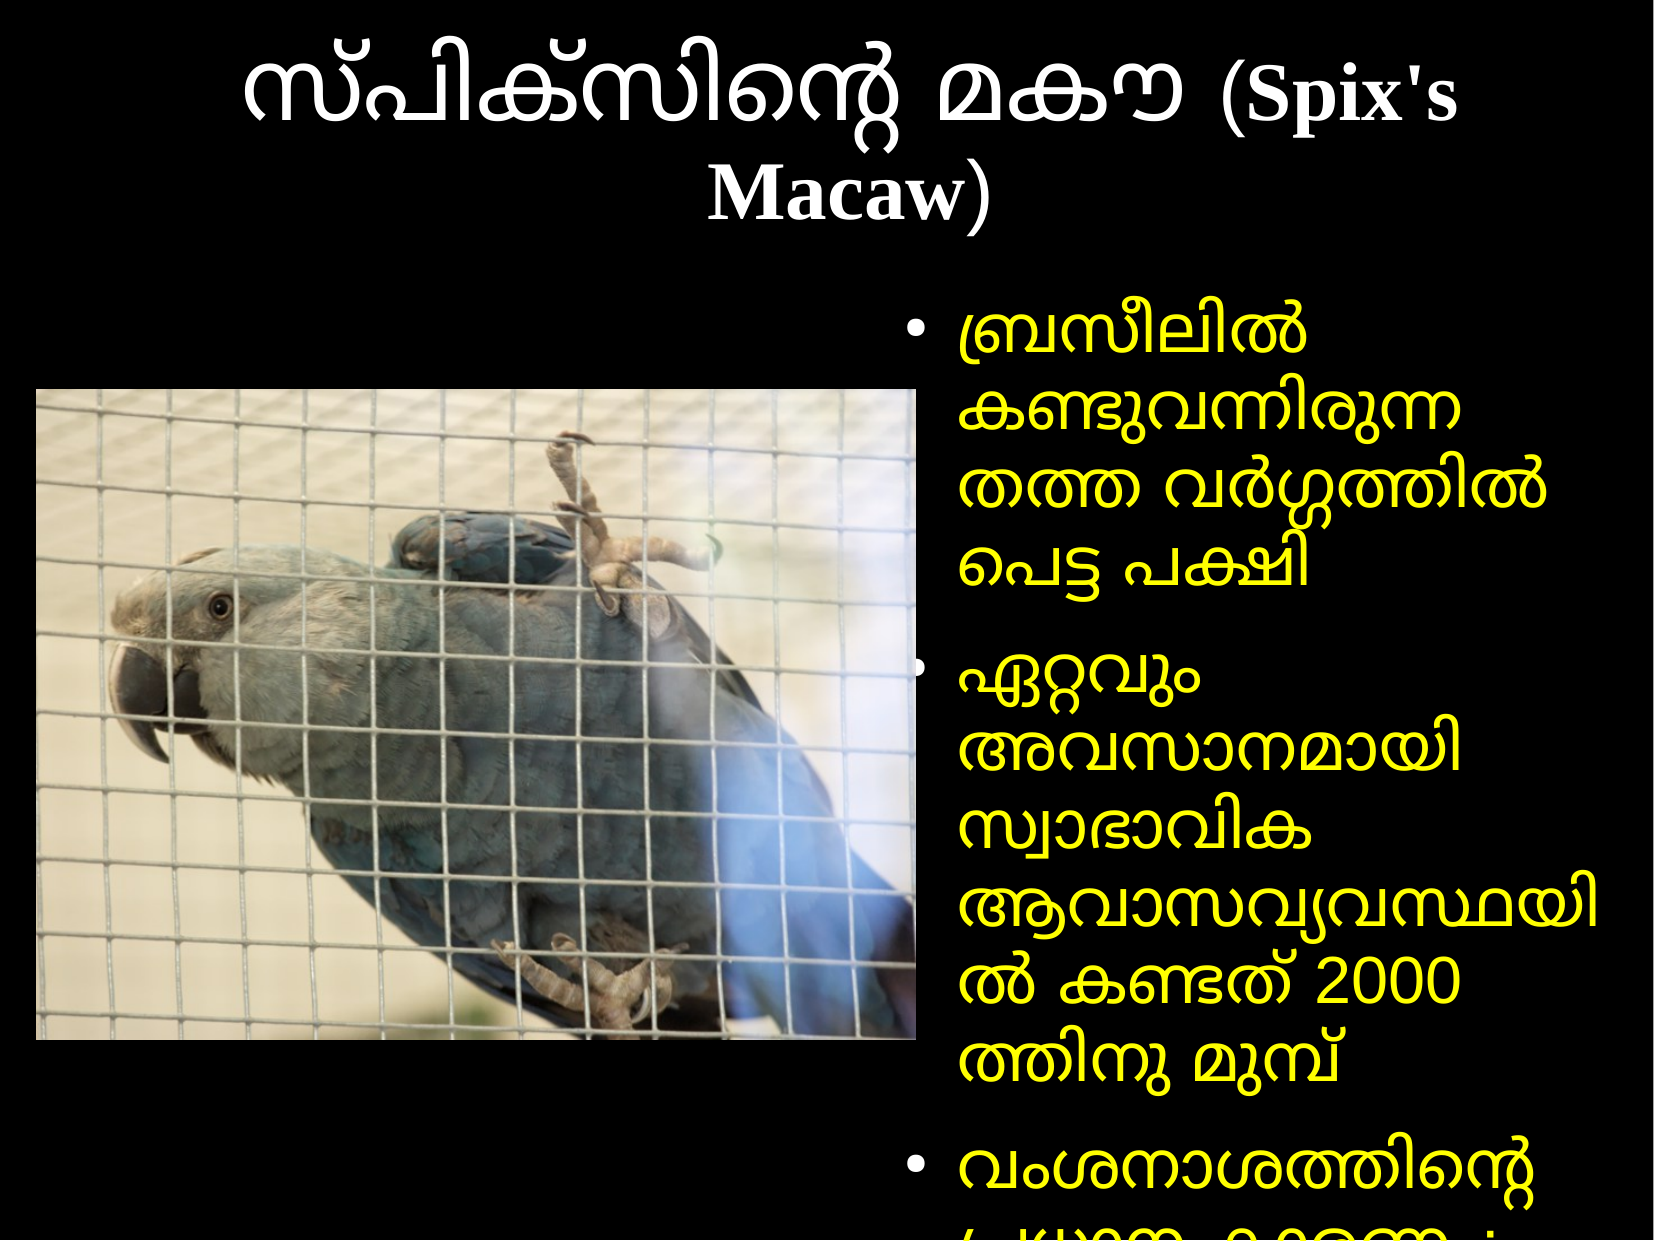

സ്പിക്സിന്റെ മകൗ (Spix's Macaw)
# ബ്രസീലില്‍ കണ്ടുവന്നിരുന്ന തത്ത വര്‍ഗ്ഗത്തില്‍ പെട്ട പക്ഷി
ഏറ്റവും അവസാനമായി സ്വാഭാവിക ആവാസവ്യവസ്ഥയില്‍ കണ്ടത് 2000 ത്തിനു മുമ്പ്
വംശനാശത്തിന്റെ പ്രധാന കാരണം: നായാട്ട്